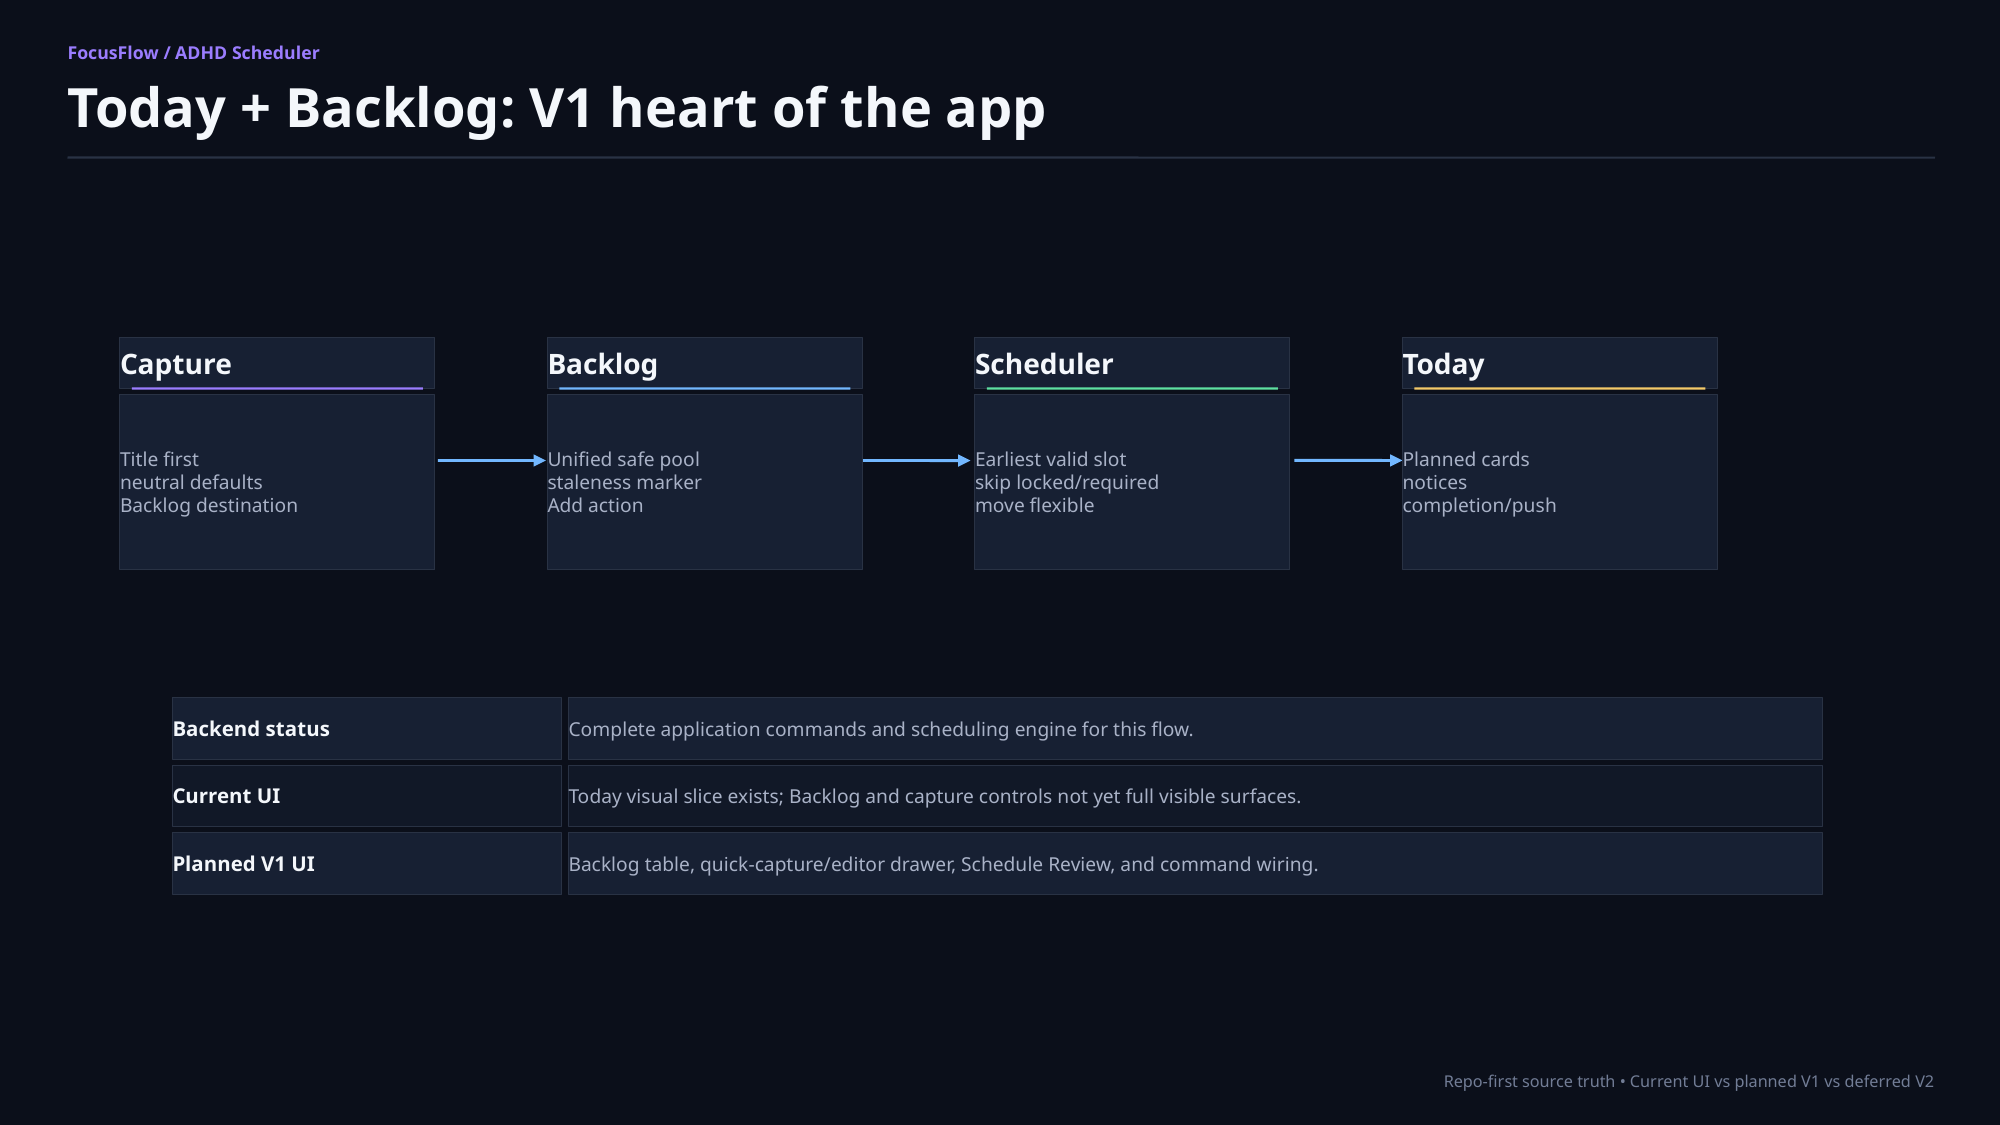

FocusFlow / ADHD Scheduler
Today + Backlog: V1 heart of the app
Capture
Backlog
Scheduler
Today
Title first
neutral defaults
Backlog destination
Unified safe pool
staleness marker
Add action
Earliest valid slot
skip locked/required
move flexible
Planned cards
notices
completion/push
Backend status
Complete application commands and scheduling engine for this flow.
Current UI
Today visual slice exists; Backlog and capture controls not yet full visible surfaces.
Planned V1 UI
Backlog table, quick-capture/editor drawer, Schedule Review, and command wiring.
Repo-first source truth • Current UI vs planned V1 vs deferred V2